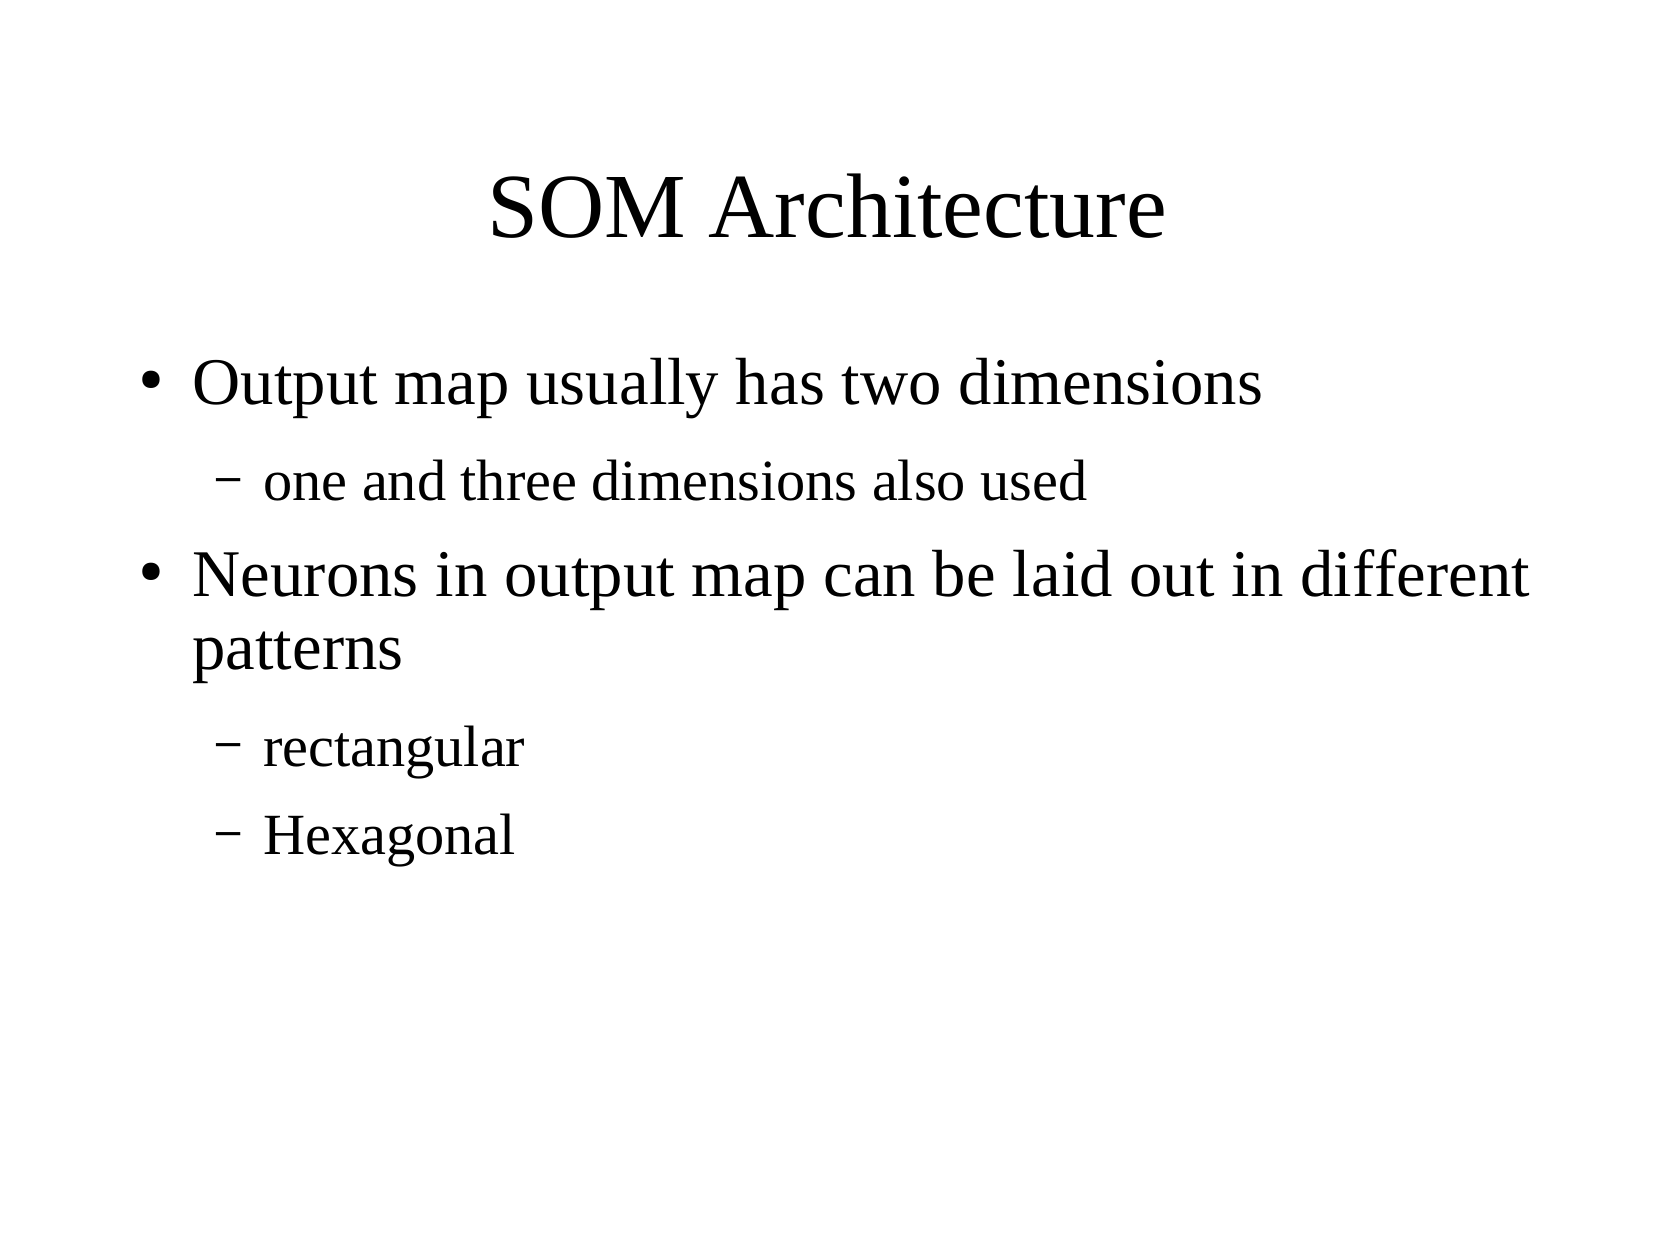

# SOM Architecture
Output map usually has two dimensions
one and three dimensions also used
Neurons in output map can be laid out in different patterns
rectangular
Hexagonal